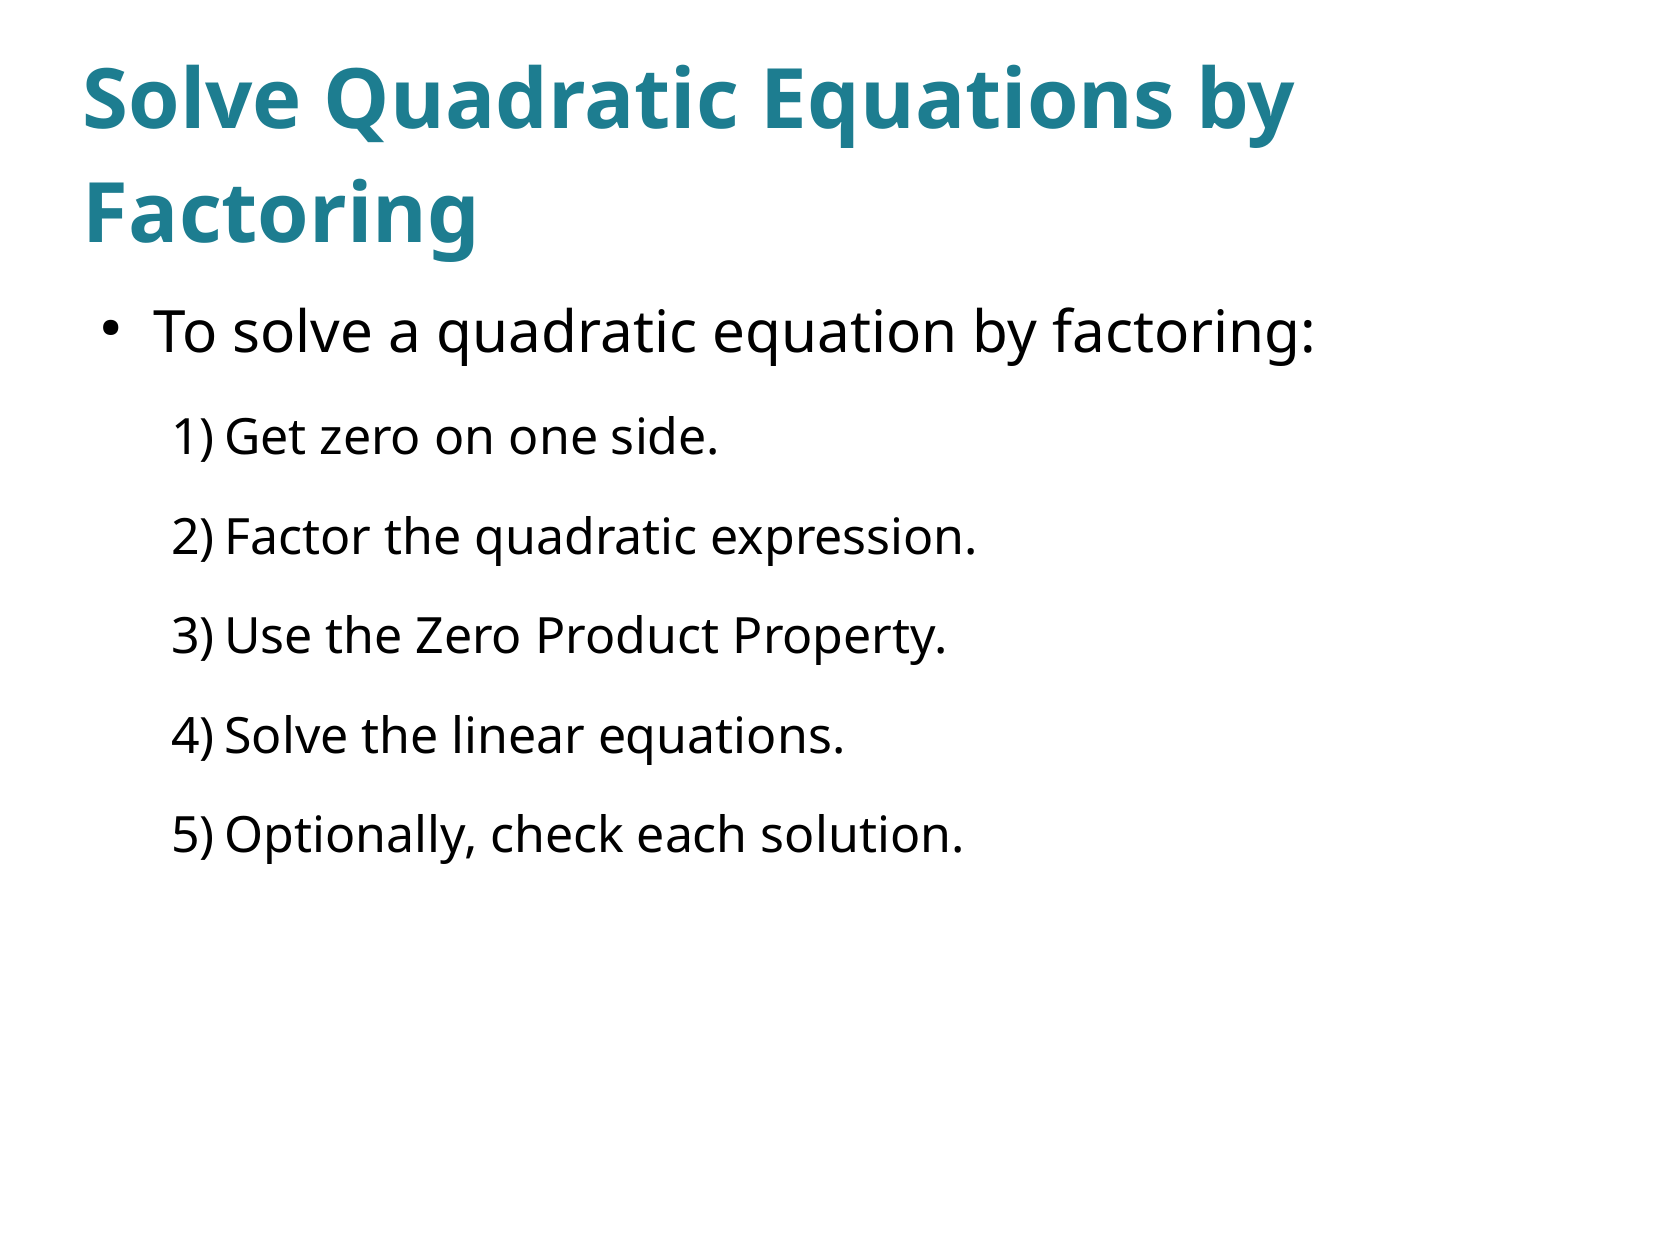

# Solve Quadratic Equations by Factoring
To solve a quadratic equation by factoring:
Get zero on one side.
Factor the quadratic expression.
Use the Zero Product Property.
Solve the linear equations.
Optionally, check each solution.